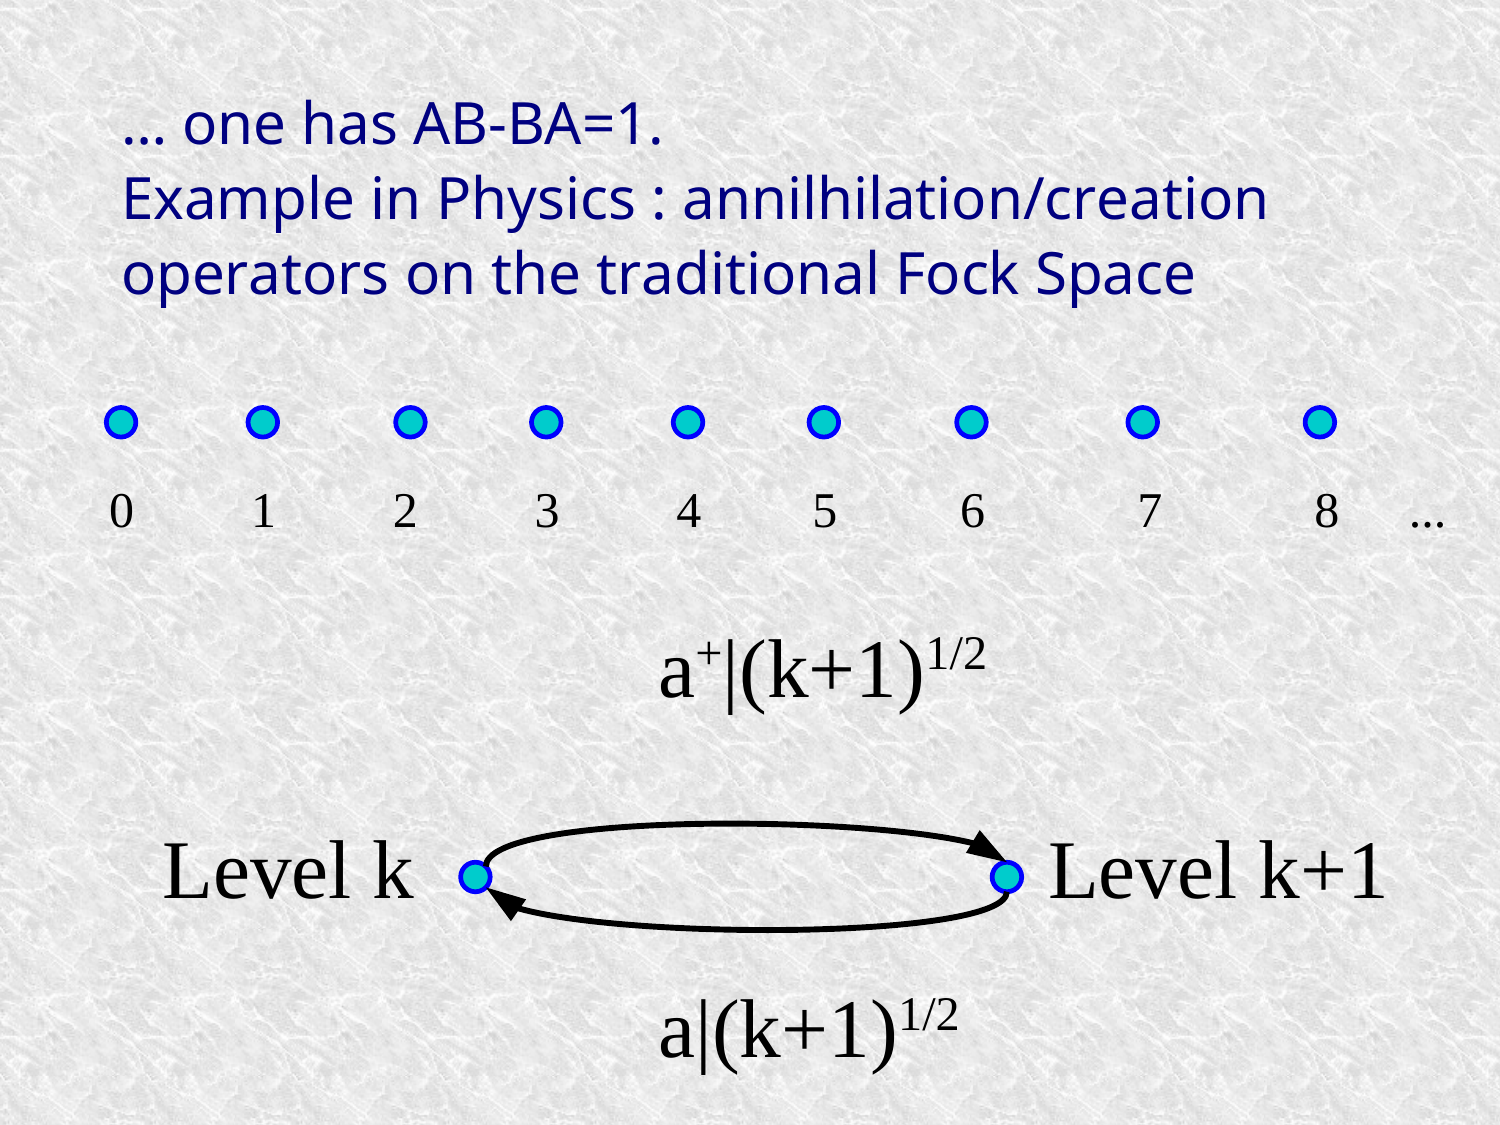

… one has AB-BA=1.
Example in Physics : annilhilation/creation
operators on the traditional Fock Space
0
1
2
3
4
5
6
7
8
...
a+|(k+1)1/2
Level k
Level k+1
a|(k+1)1/2